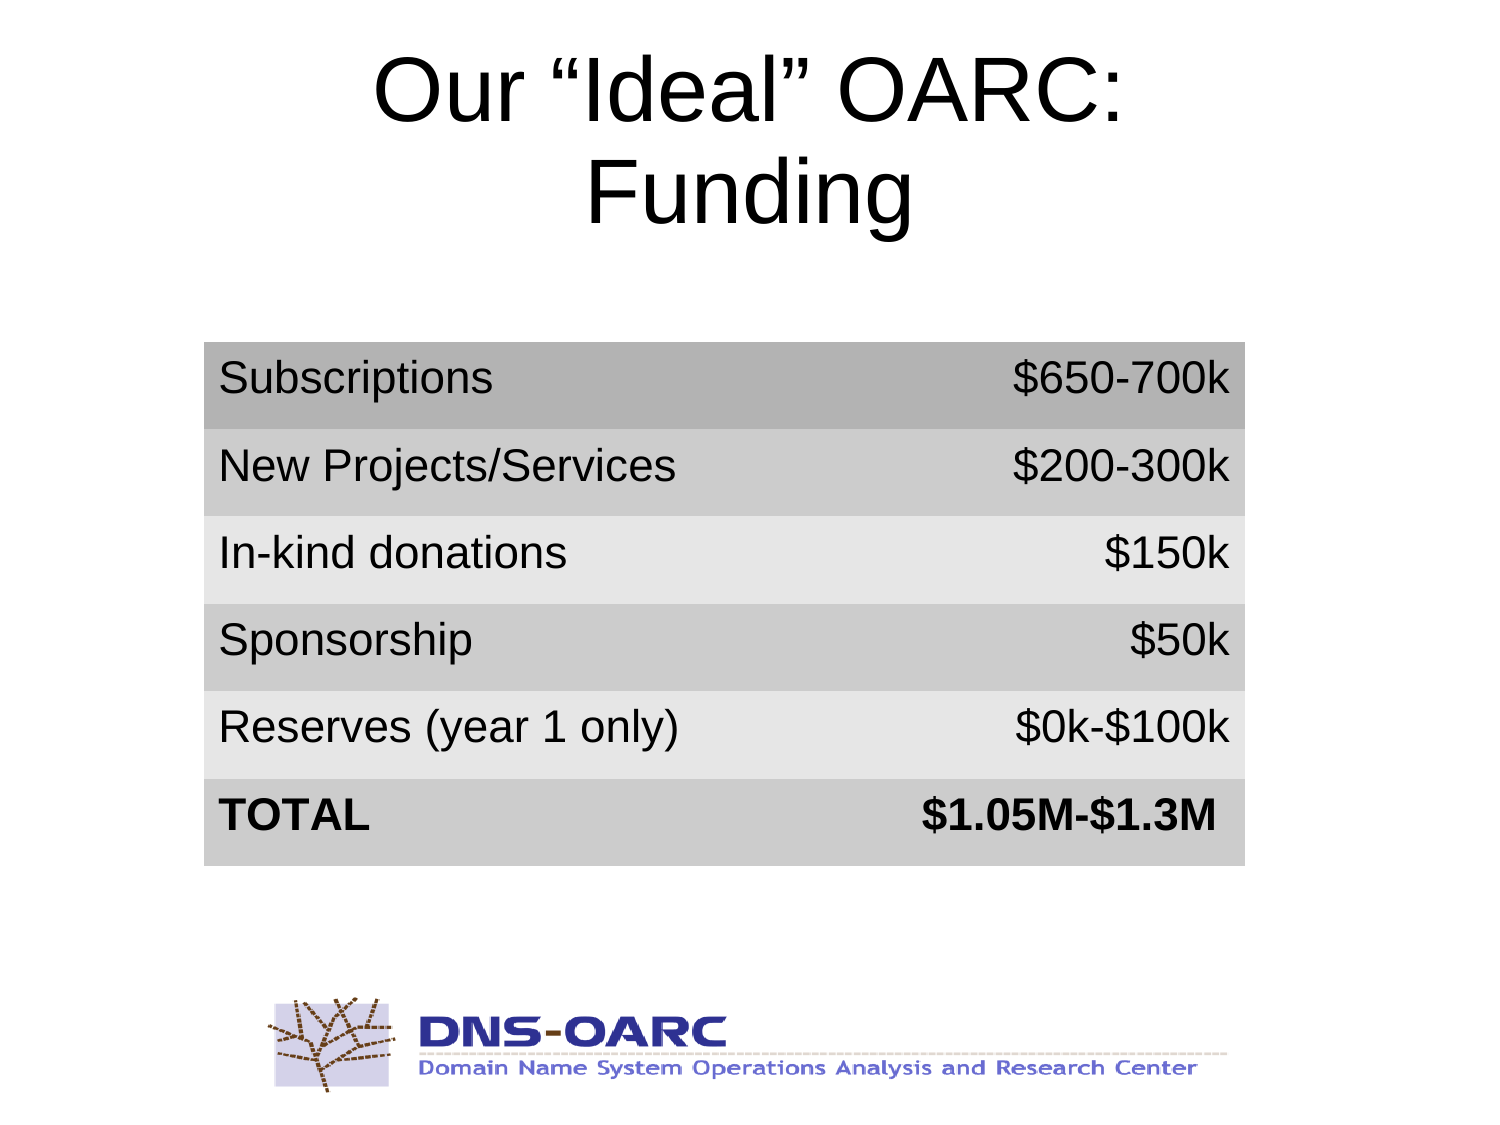

# Our “Ideal” OARC: Funding
| Subscriptions | $650-700k |
| --- | --- |
| New Projects/Services | $200-300k |
| In-kind donations | $150k |
| Sponsorship | $50k |
| Reserves (year 1 only) | $0k-$100k |
| TOTAL | $1.05M-$1.3M |